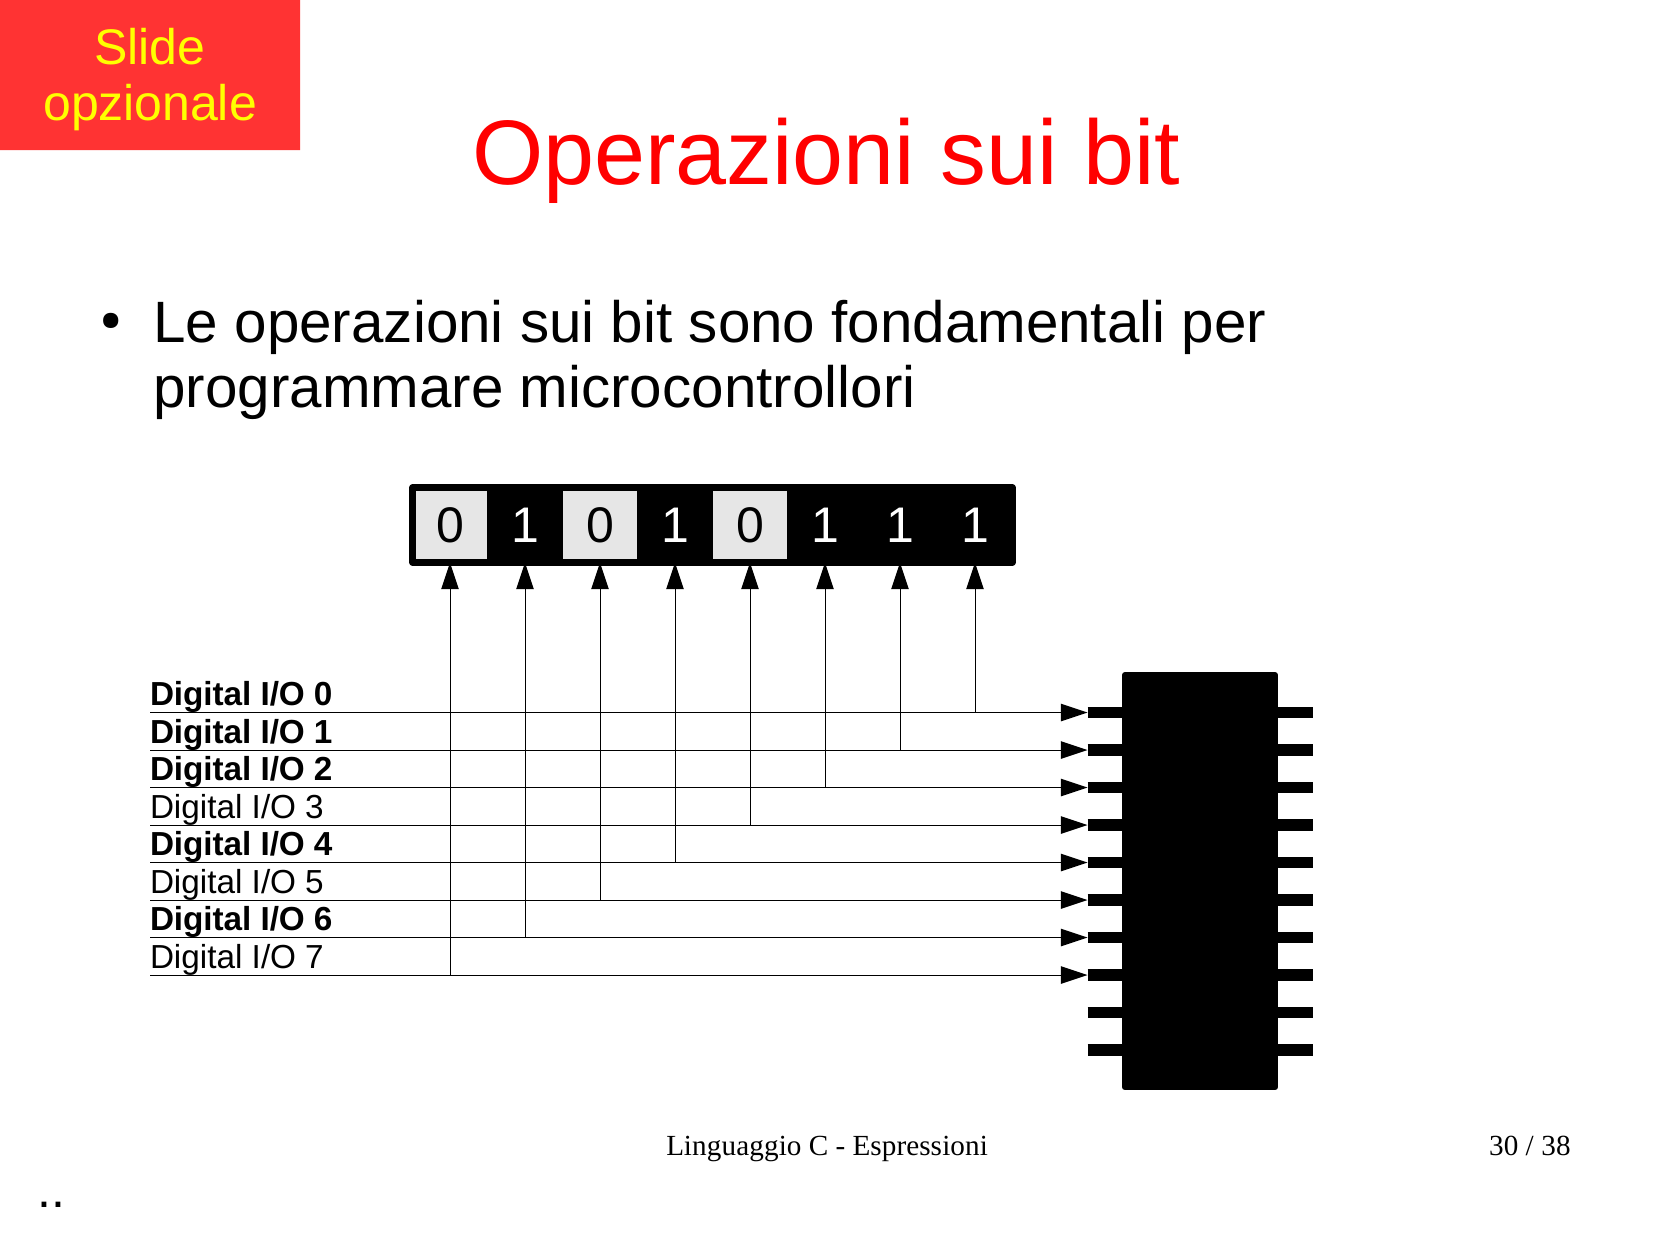

Slide
opzionale
# Operazioni sui bit
Le operazioni sui bit sono fondamentali per programmare microcontrollori
0
1
0
1
0
1
1
1
Digital I/O 0
Digital I/O 1
Digital I/O 2
Digital I/O 3
Digital I/O 4
Digital I/O 5
Digital I/O 6
Digital I/O 7
Linguaggio C - Espressioni
30
..